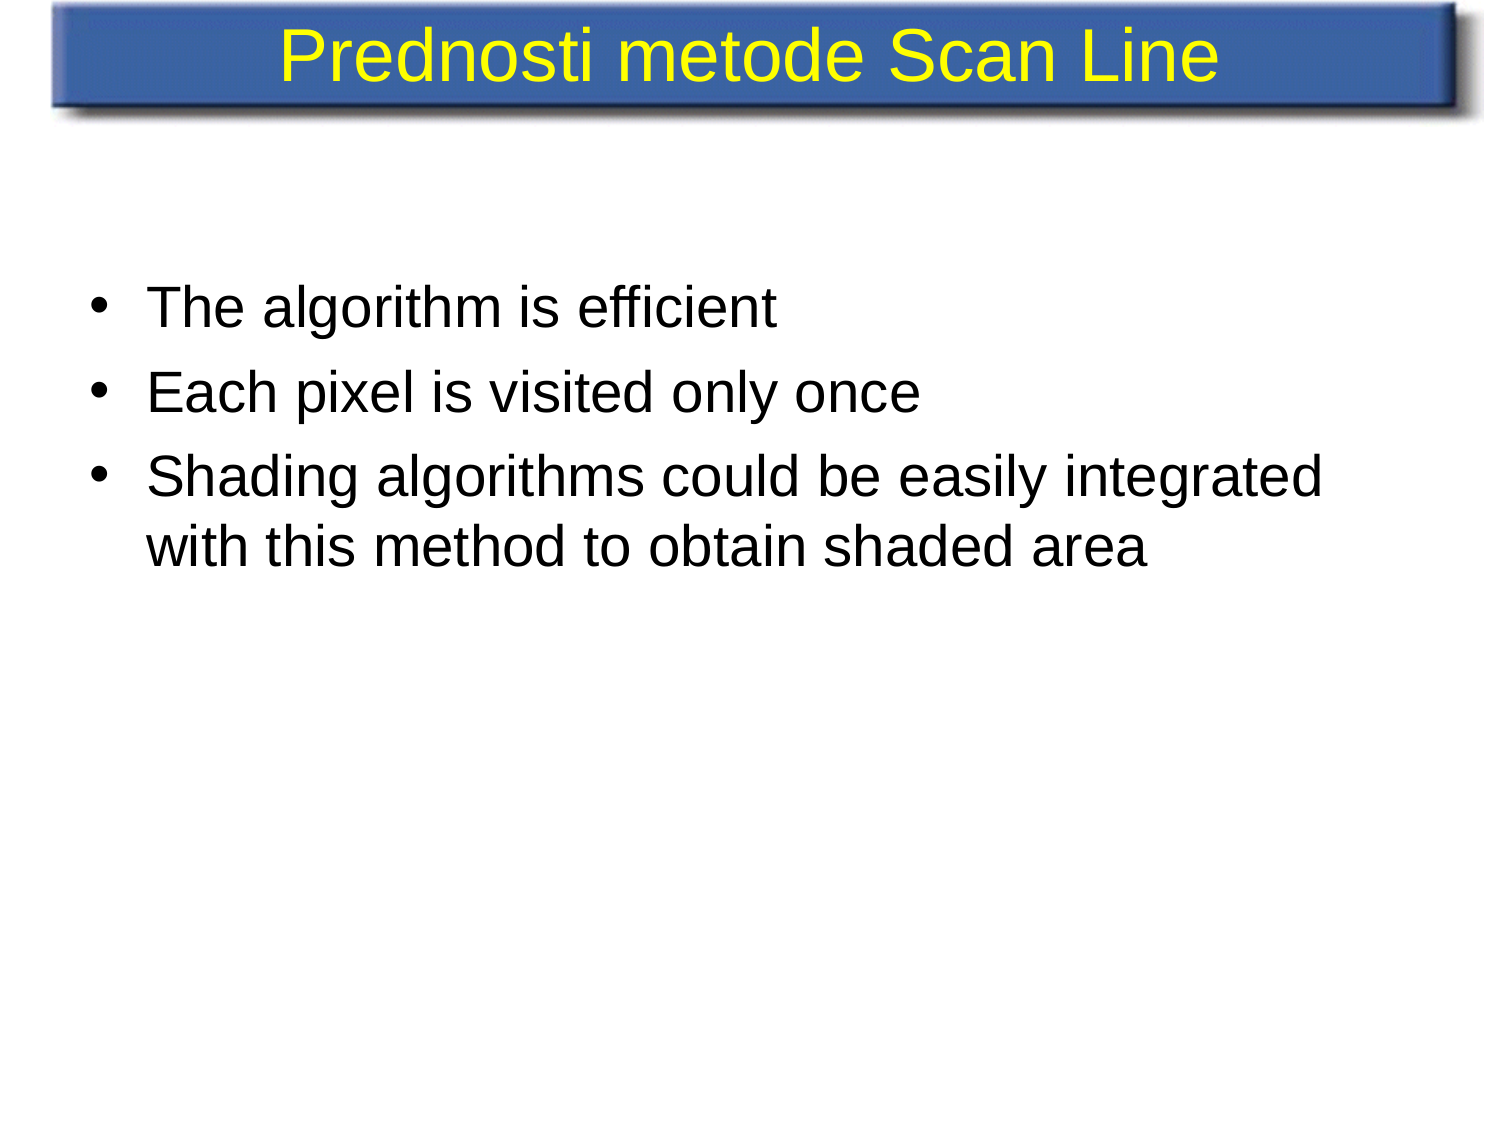

# Prednosti metode Scan Line
The algorithm is efficient
Each pixel is visited only once
Shading algorithms could be easily integrated with this method to obtain shaded area